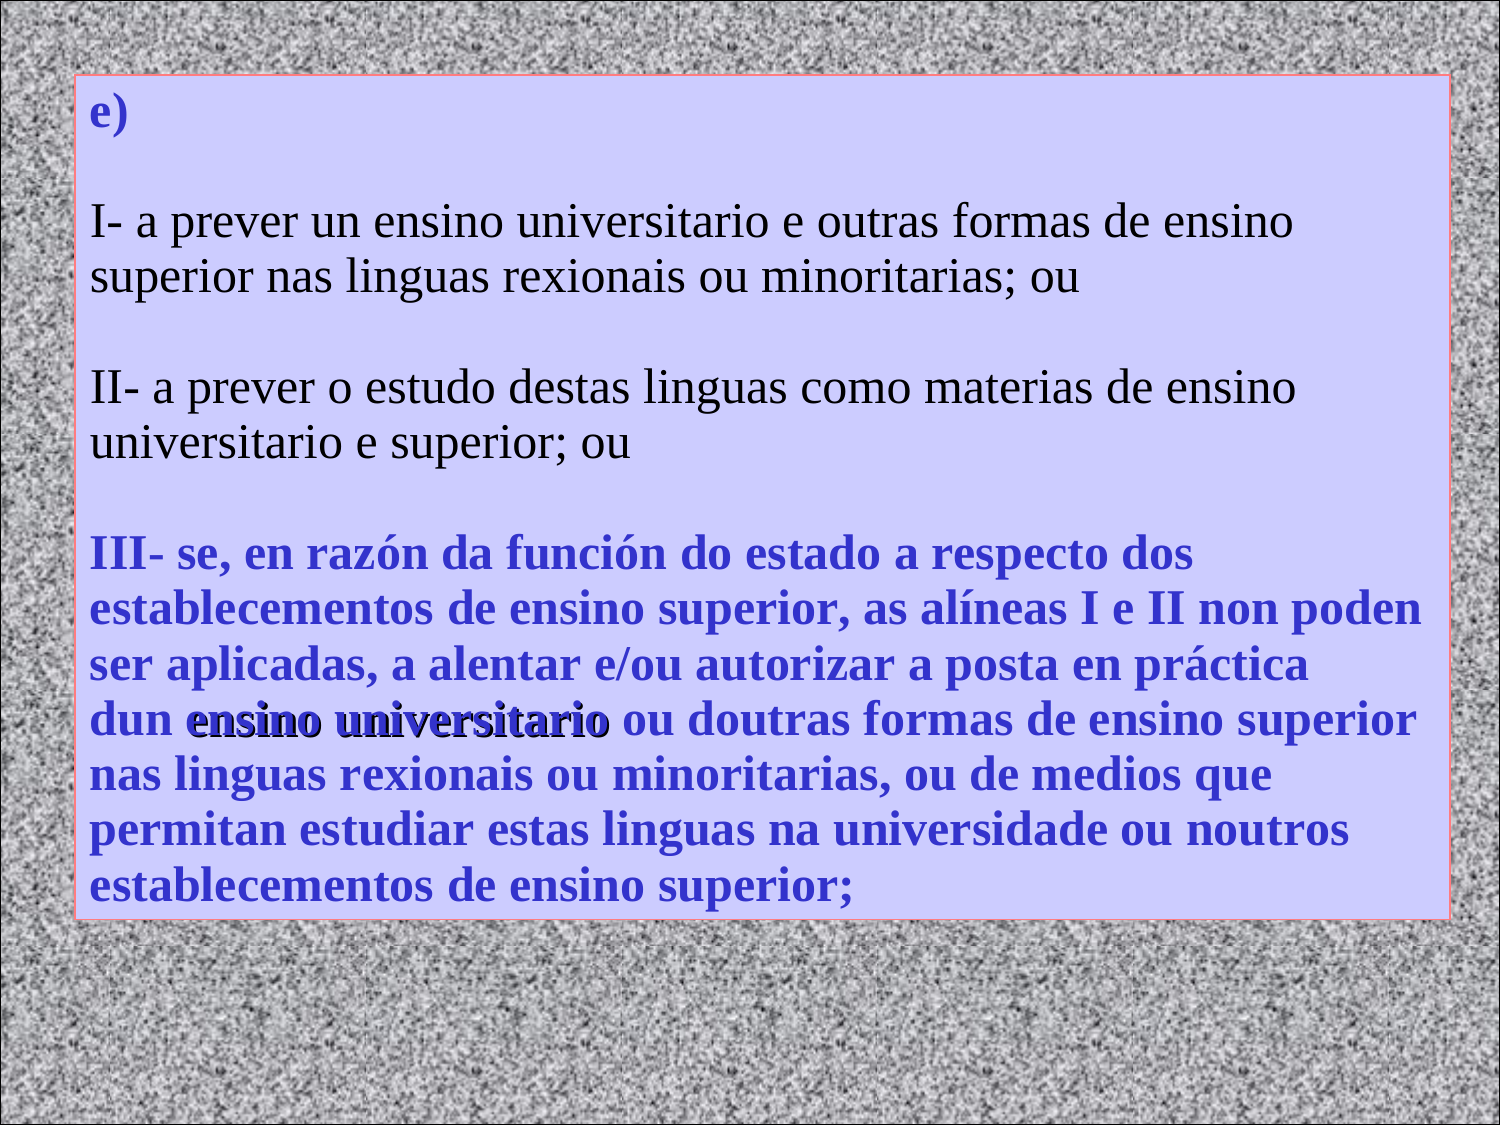

e)
I- a prever un ensino universitario e outras formas de ensino superior nas linguas rexionais ou minoritarias; ou
II- a prever o estudo destas linguas como materias de ensino universitario e superior; ou
III- se, en razón da función do estado a respecto dos establecementos de ensino superior, as alíneas I e II non poden ser aplicadas, a alentar e/ou autorizar a posta en práctica
dun ensino universitario ou doutras formas de ensino superior nas linguas rexionais ou minoritarias, ou de medios que permitan estudiar estas linguas na universidade ou noutros
establecementos de ensino superior;